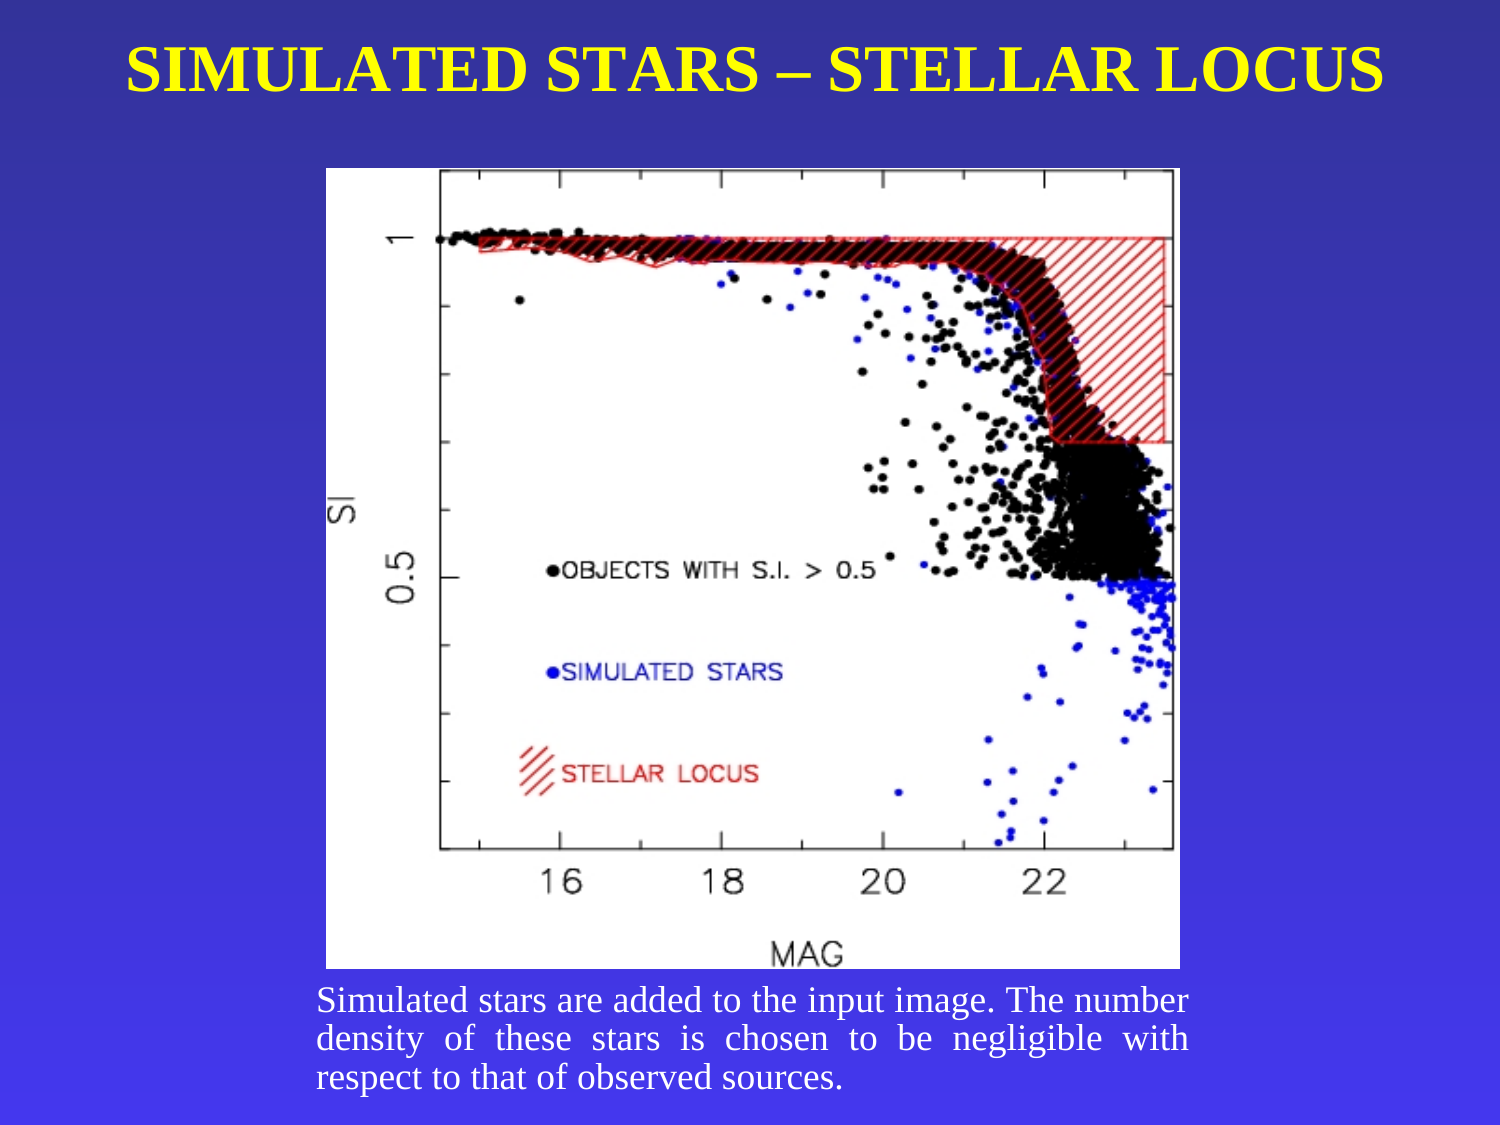

SIMULATED STARS – STELLAR LOCUS
Simulated stars are added to the input image. The number density of these stars is chosen to be negligible with respect to that of observed sources.